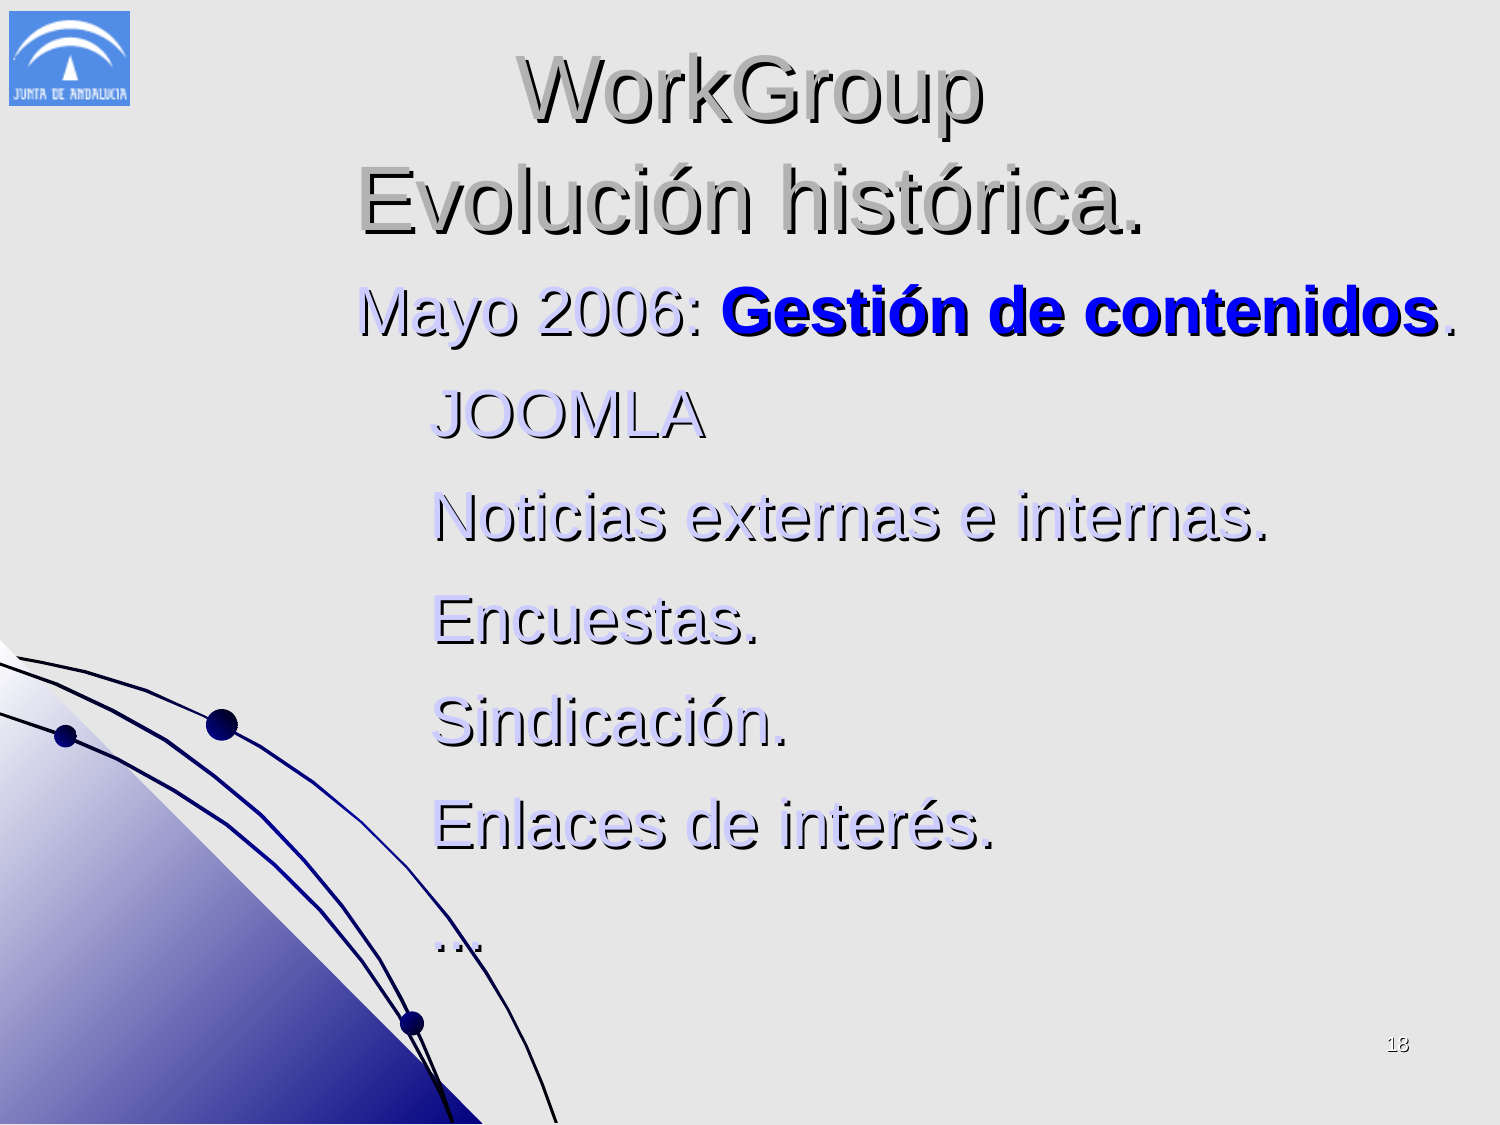

# WorkGroup Evolución histórica.
Mayo 2006: Gestión de contenidos.
JOOMLA
Noticias externas e internas.
Encuestas.
Sindicación.
Enlaces de interés.
...
18